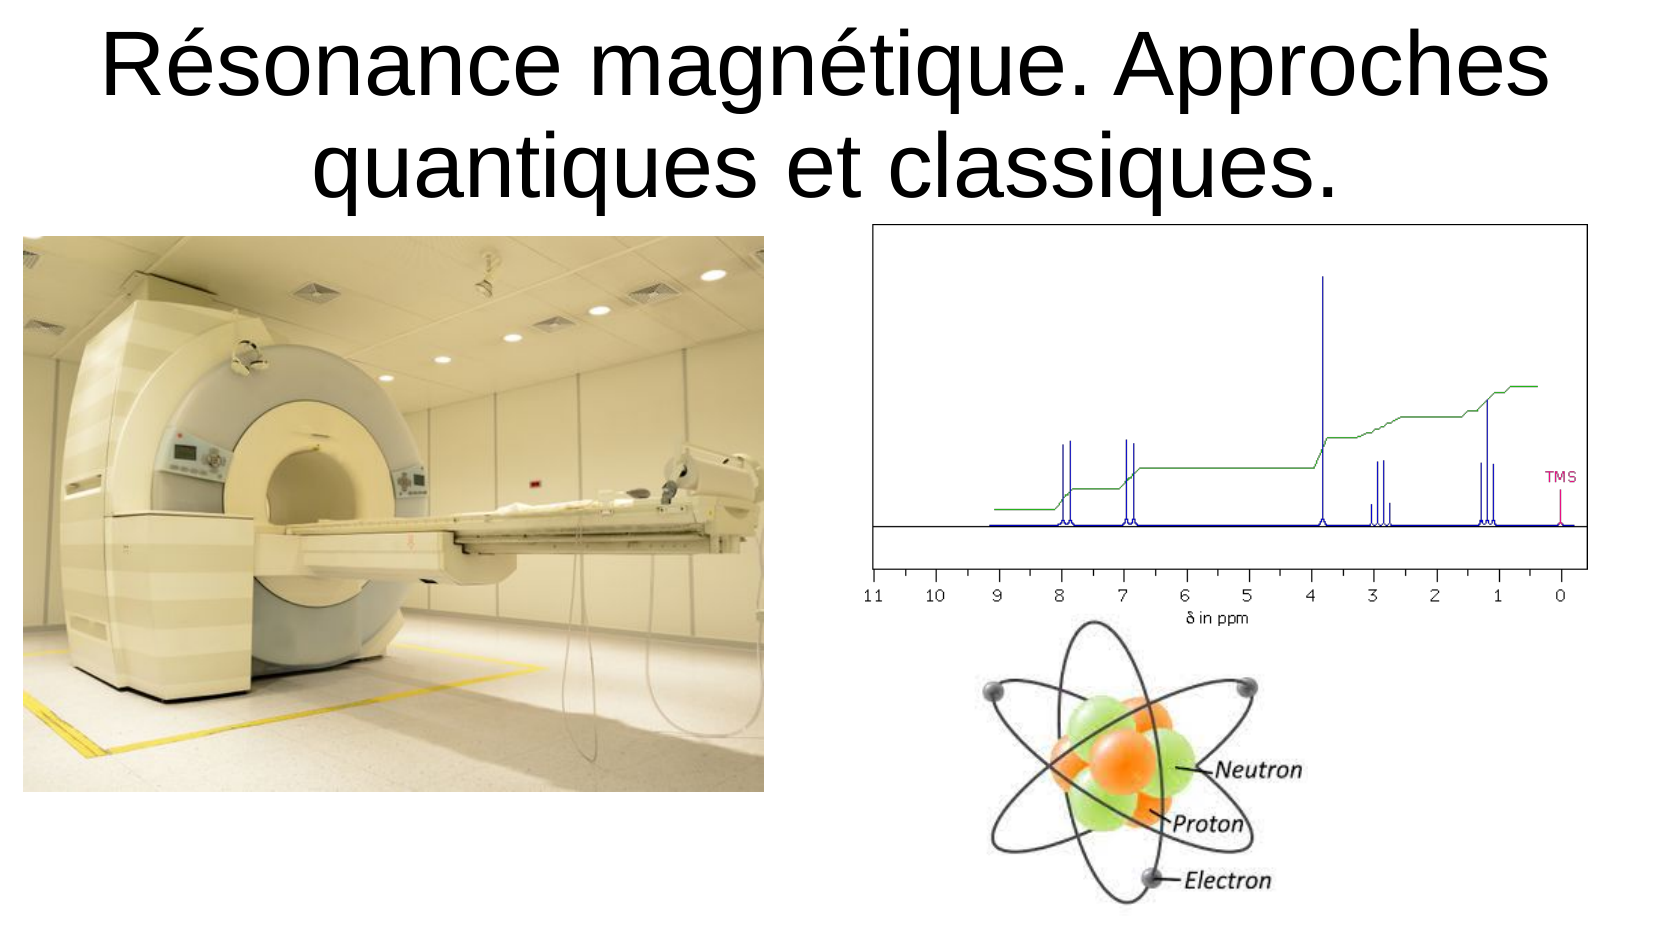

# Résonance magnétique. Approches quantiques et classiques.